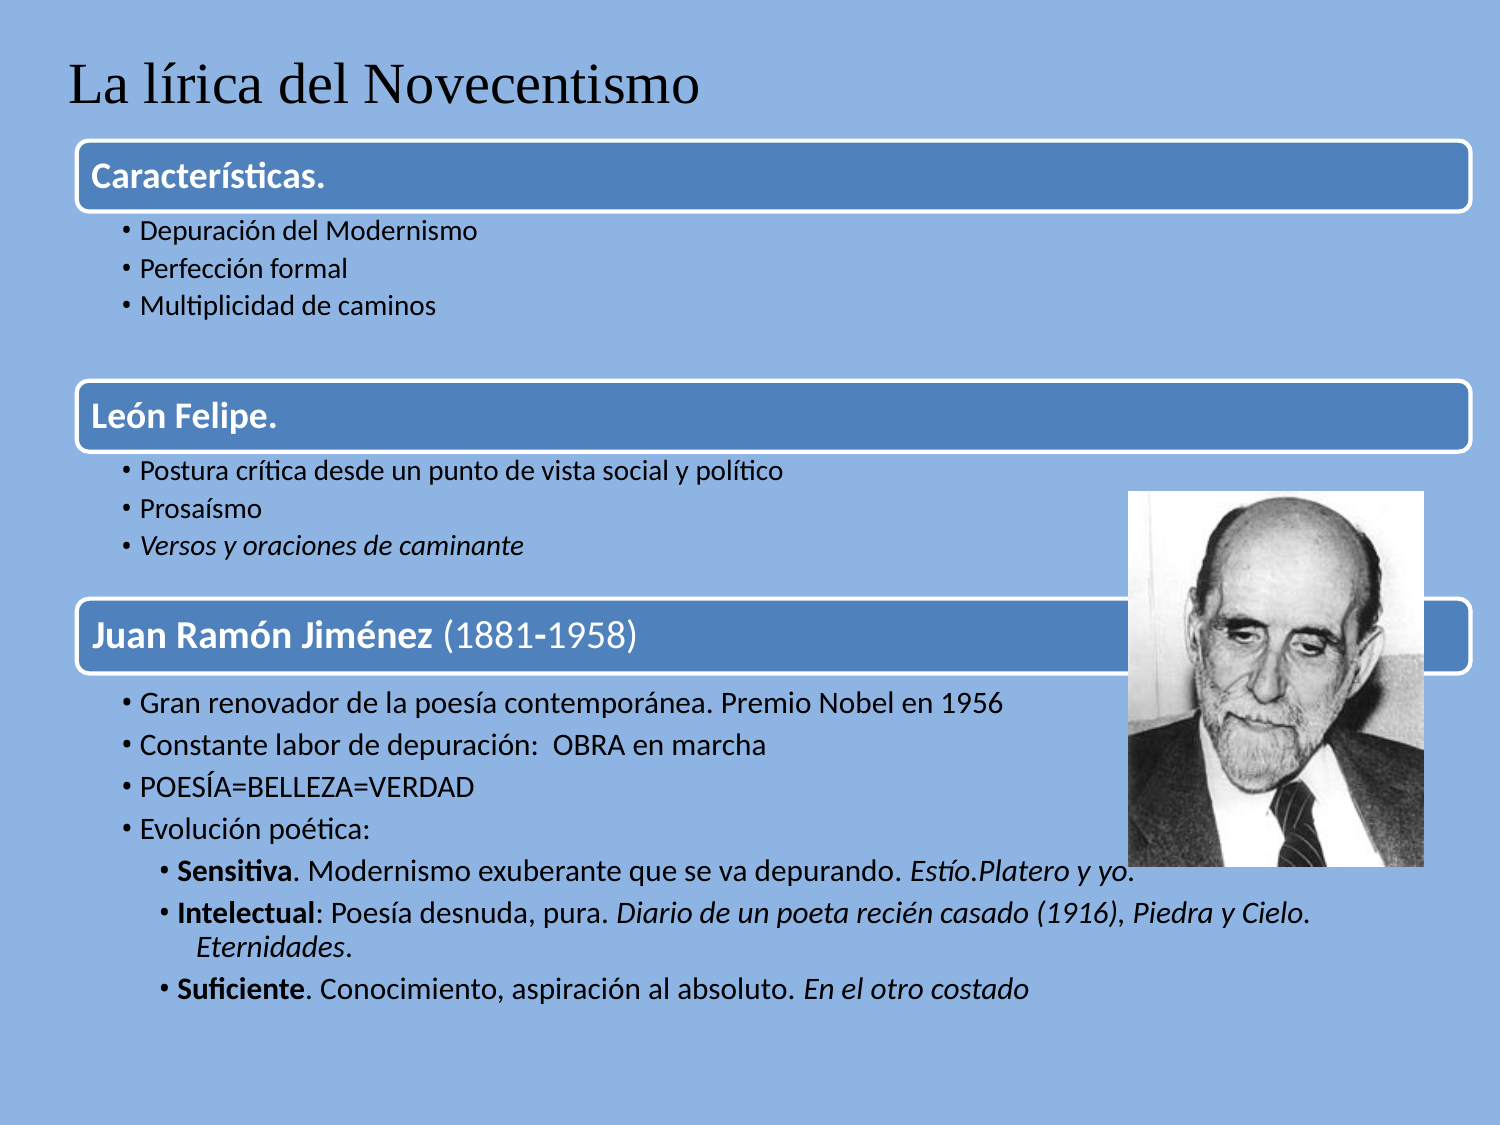

La lírica del Novecentismo
Características.
Depuración del Modernismo
Perfección formal
Multiplicidad de caminos
León Felipe.
Postura crítica desde un punto de vista social y político
Prosaísmo
Versos y oraciones de caminante
Juan Ramón Jiménez (1881-1958)
Gran renovador de la poesía contemporánea. Premio Nobel en 1956
Constante labor de depuración: OBRA en marcha
POESÍA=BELLEZA=VERDAD
Evolución poética:
Sensitiva. Modernismo exuberante que se va depurando. Estío.Platero y yo.
Intelectual: Poesía desnuda, pura. Diario de un poeta recién casado (1916), Piedra y Cielo. Eternidades.
Suficiente. Conocimiento, aspiración al absoluto. En el otro costado